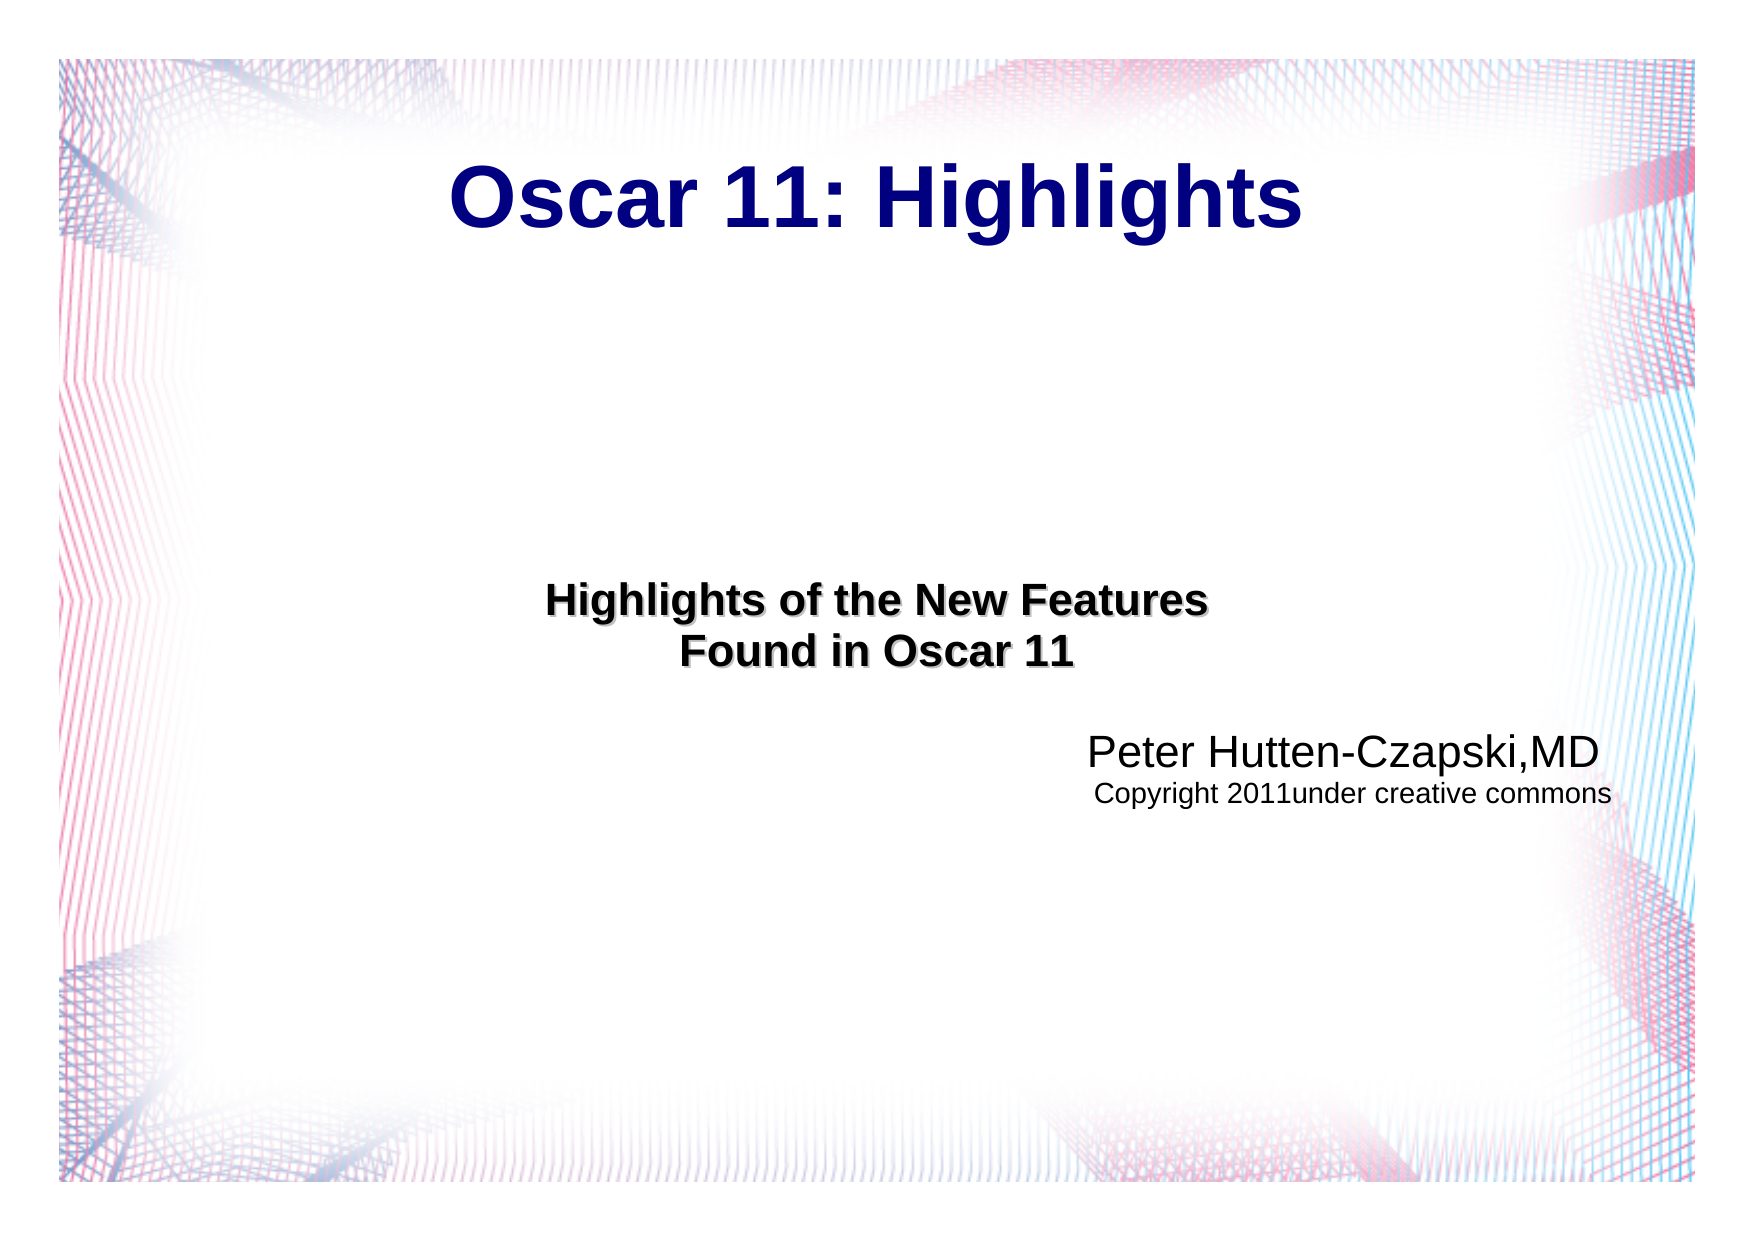

# Oscar 11: Highlights
Highlights of the New Features
Found in Oscar 11
Peter Hutten-Czapski,MD
Copyright 2011under creative commons